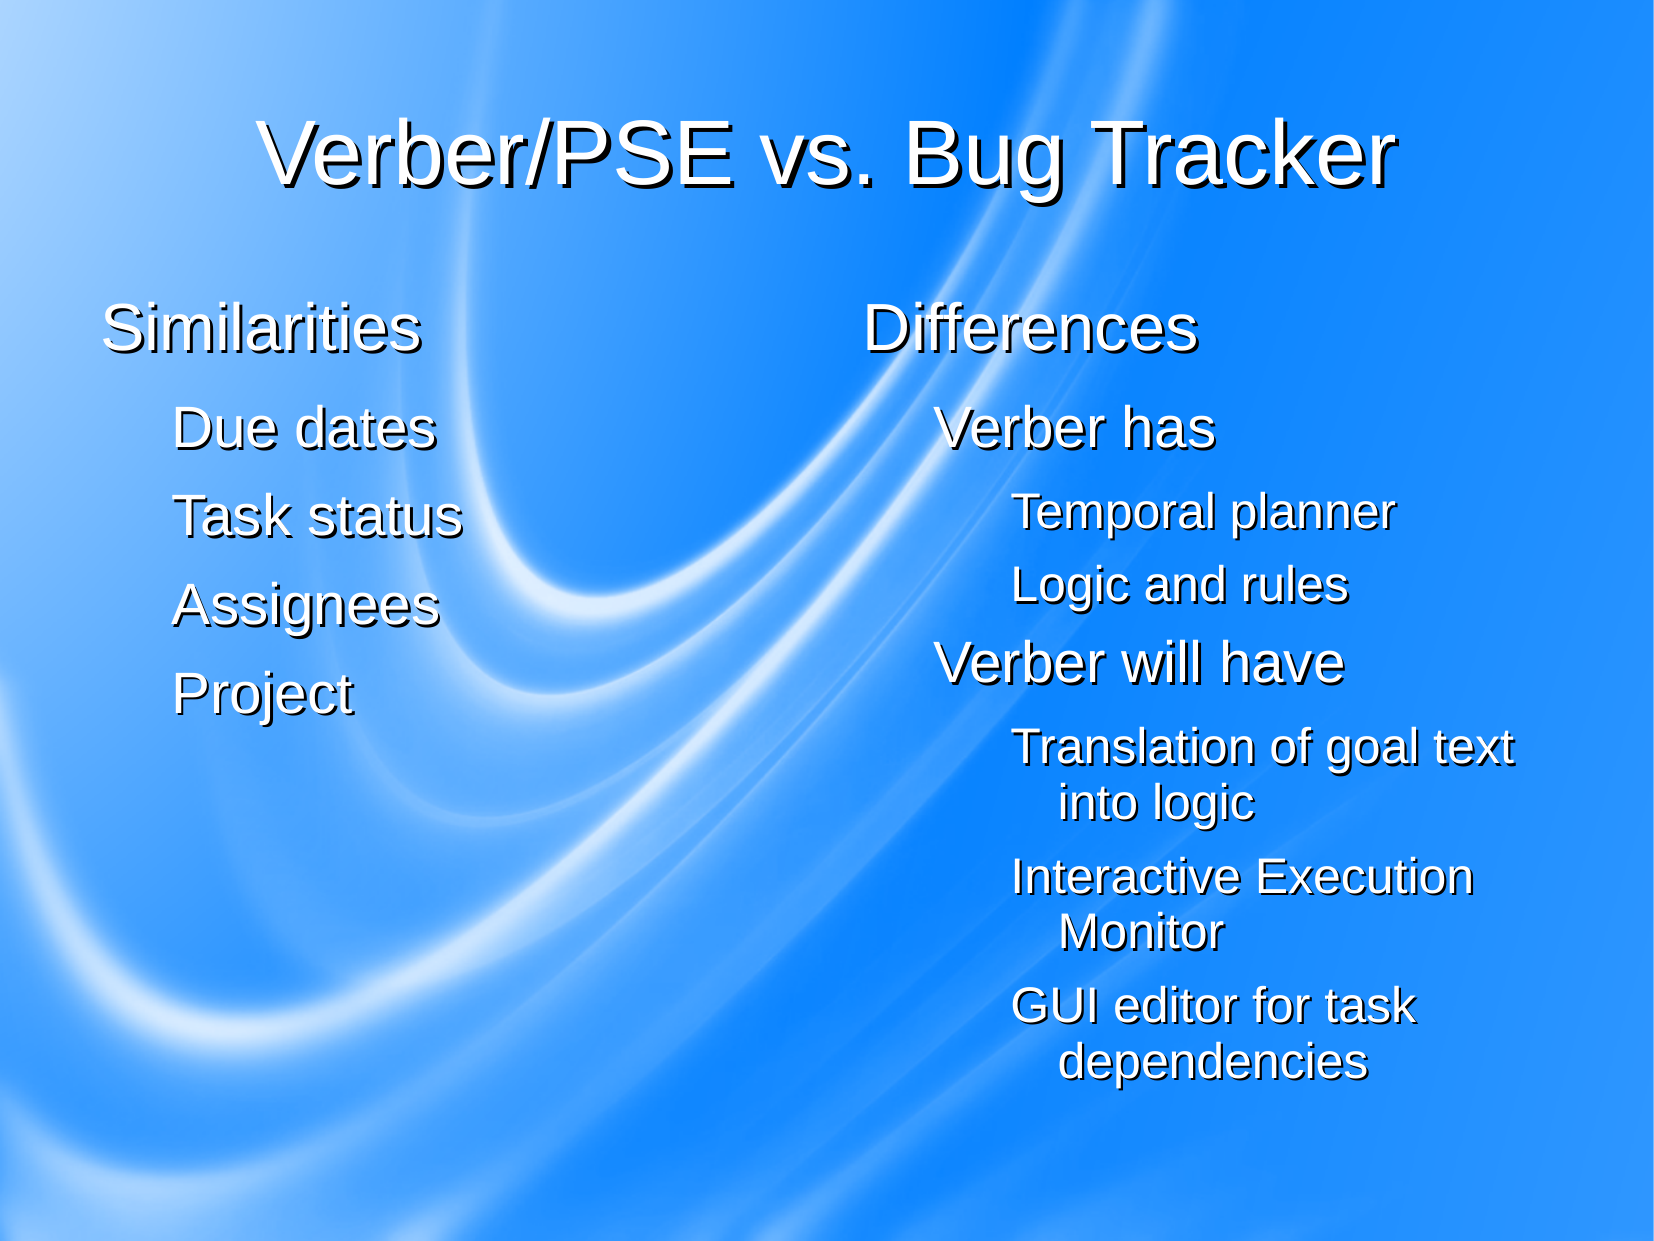

# Verber/PSE vs. Bug Tracker
Similarities
Due dates
Task status
Assignees
Project
Differences
Verber has
Temporal planner
Logic and rules
Verber will have
Translation of goal text into logic
Interactive Execution Monitor
GUI editor for task dependencies